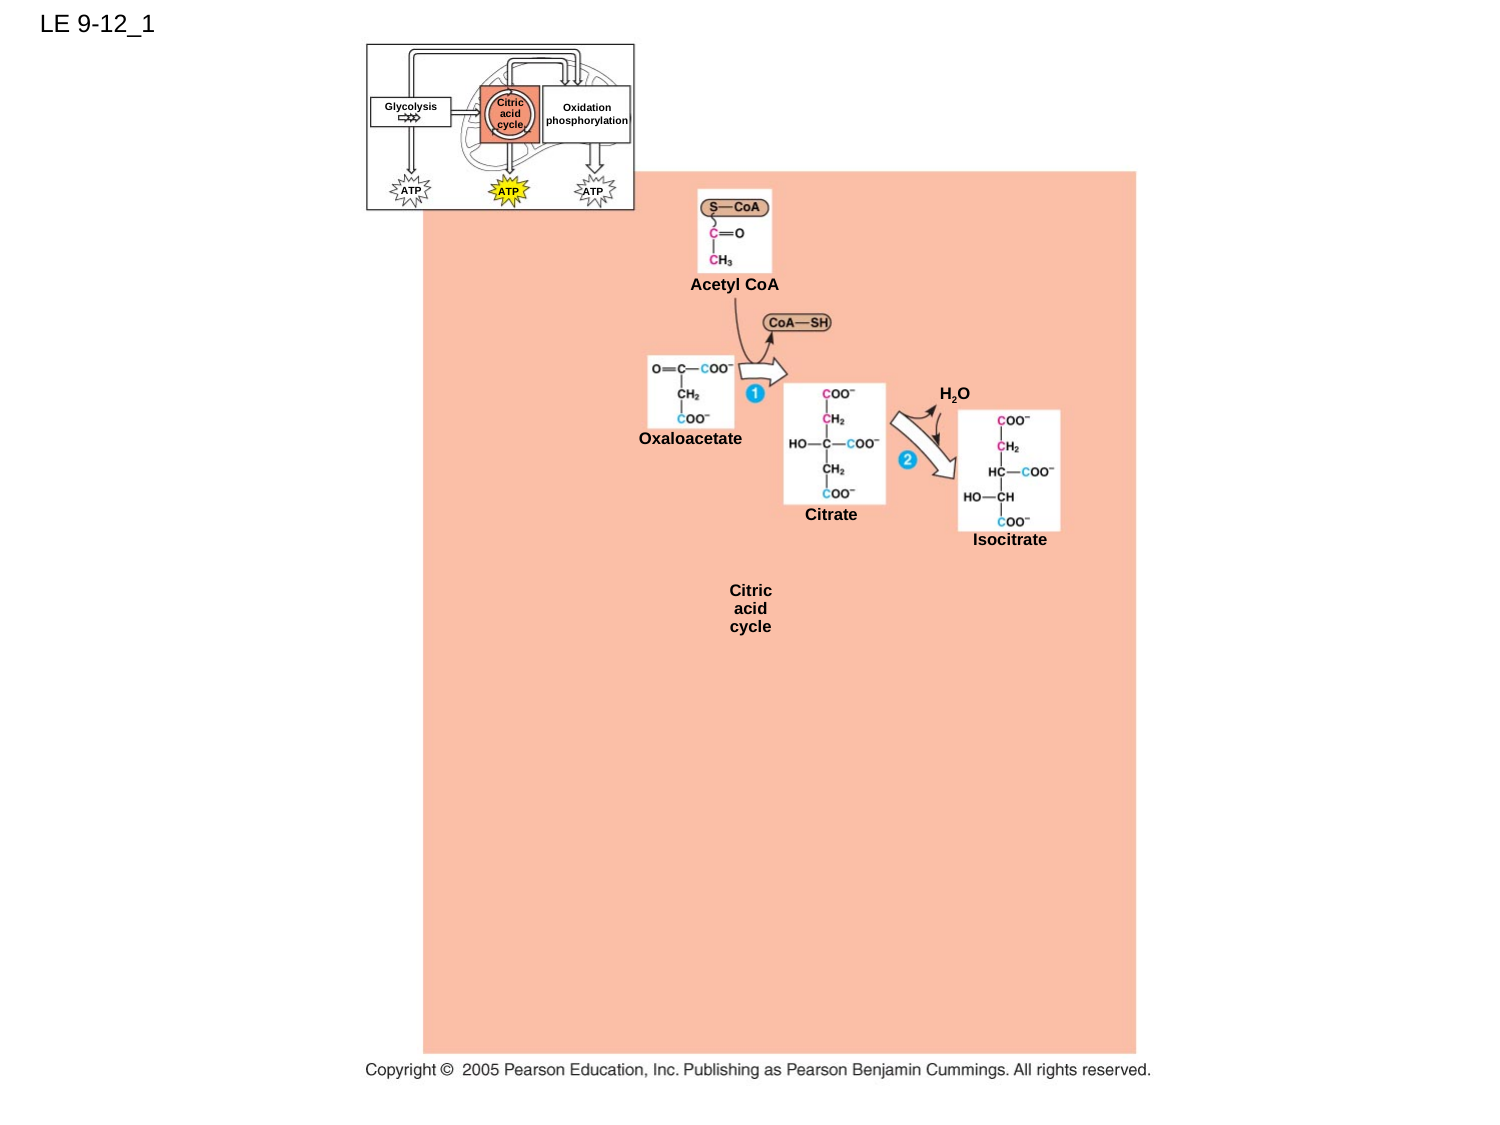

# LE 9-12_1
Citric
acid
cycle
Glycolysis
Oxidation
phosphorylation
ATP
ATP
ATP
Acetyl CoA
H2O
Oxaloacetate
Citrate
Isocitrate
Citric
acid
cycle